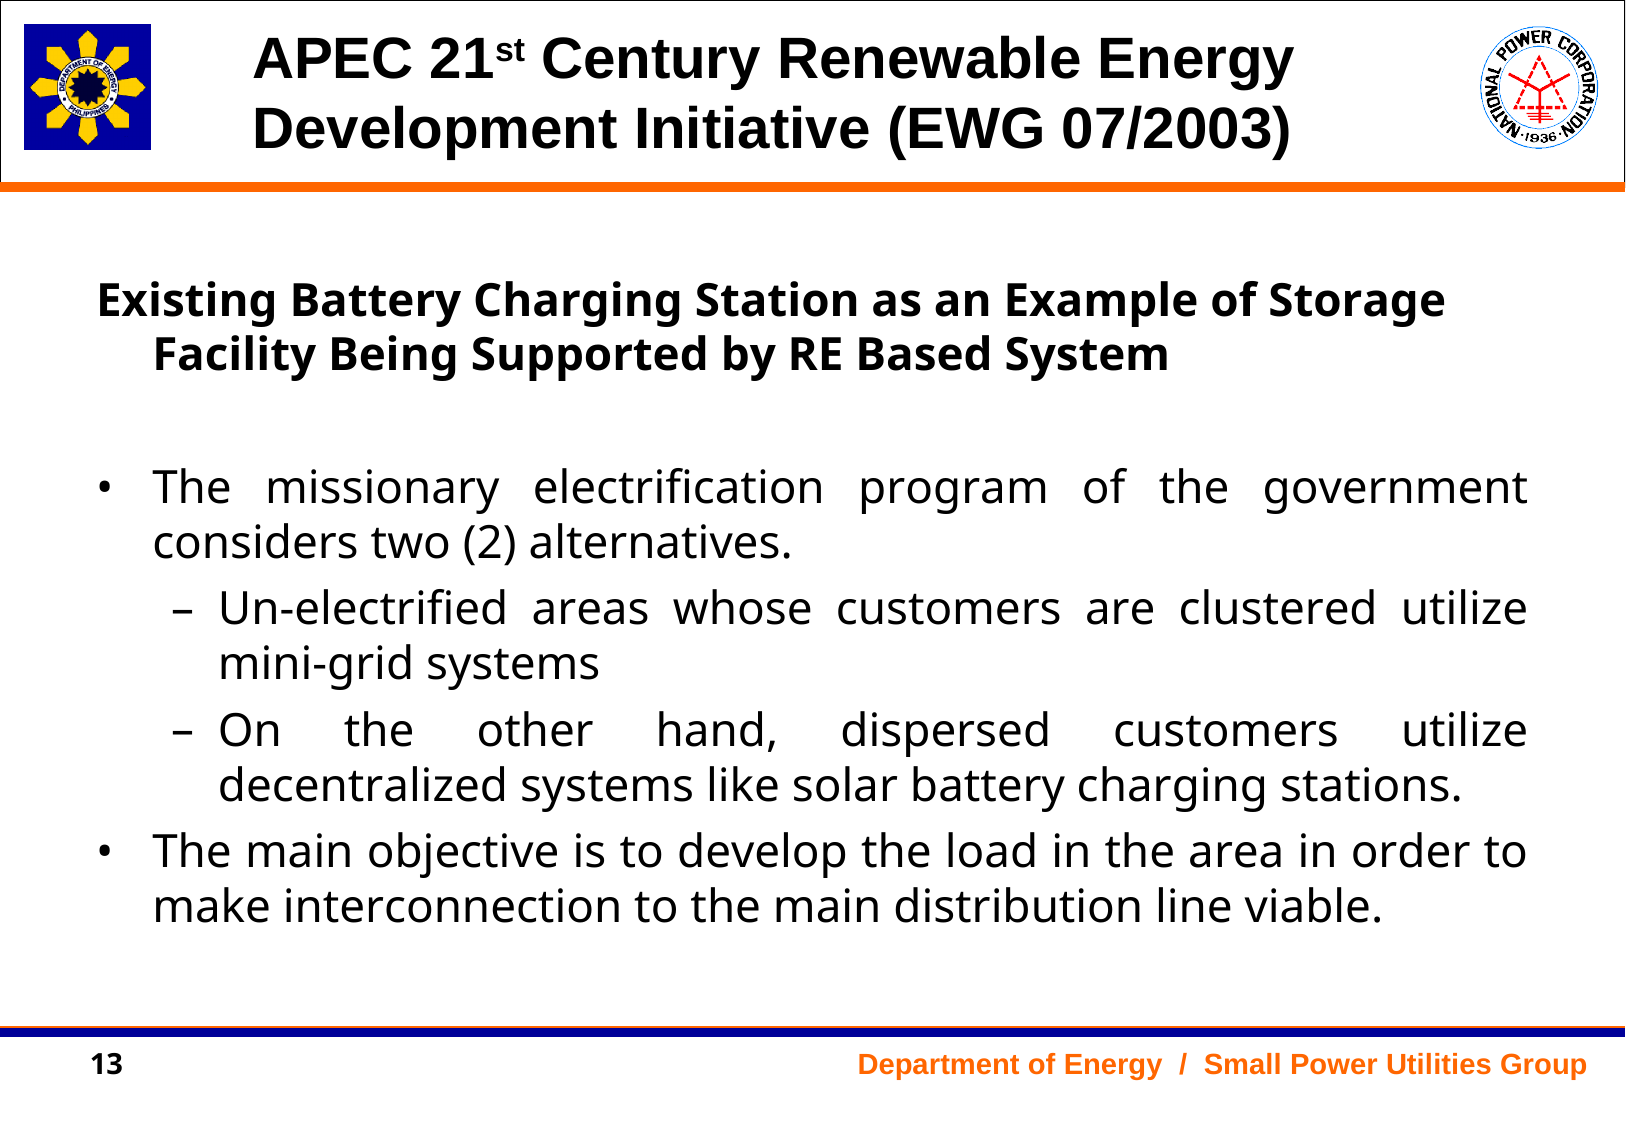

#
Existing Battery Charging Station as an Example of Storage Facility Being Supported by RE Based System
The missionary electrification program of the government considers two (2) alternatives.
Un-electrified areas whose customers are clustered utilize mini-grid systems
On the other hand, dispersed customers utilize decentralized systems like solar battery charging stations.
The main objective is to develop the load in the area in order to make interconnection to the main distribution line viable.
13